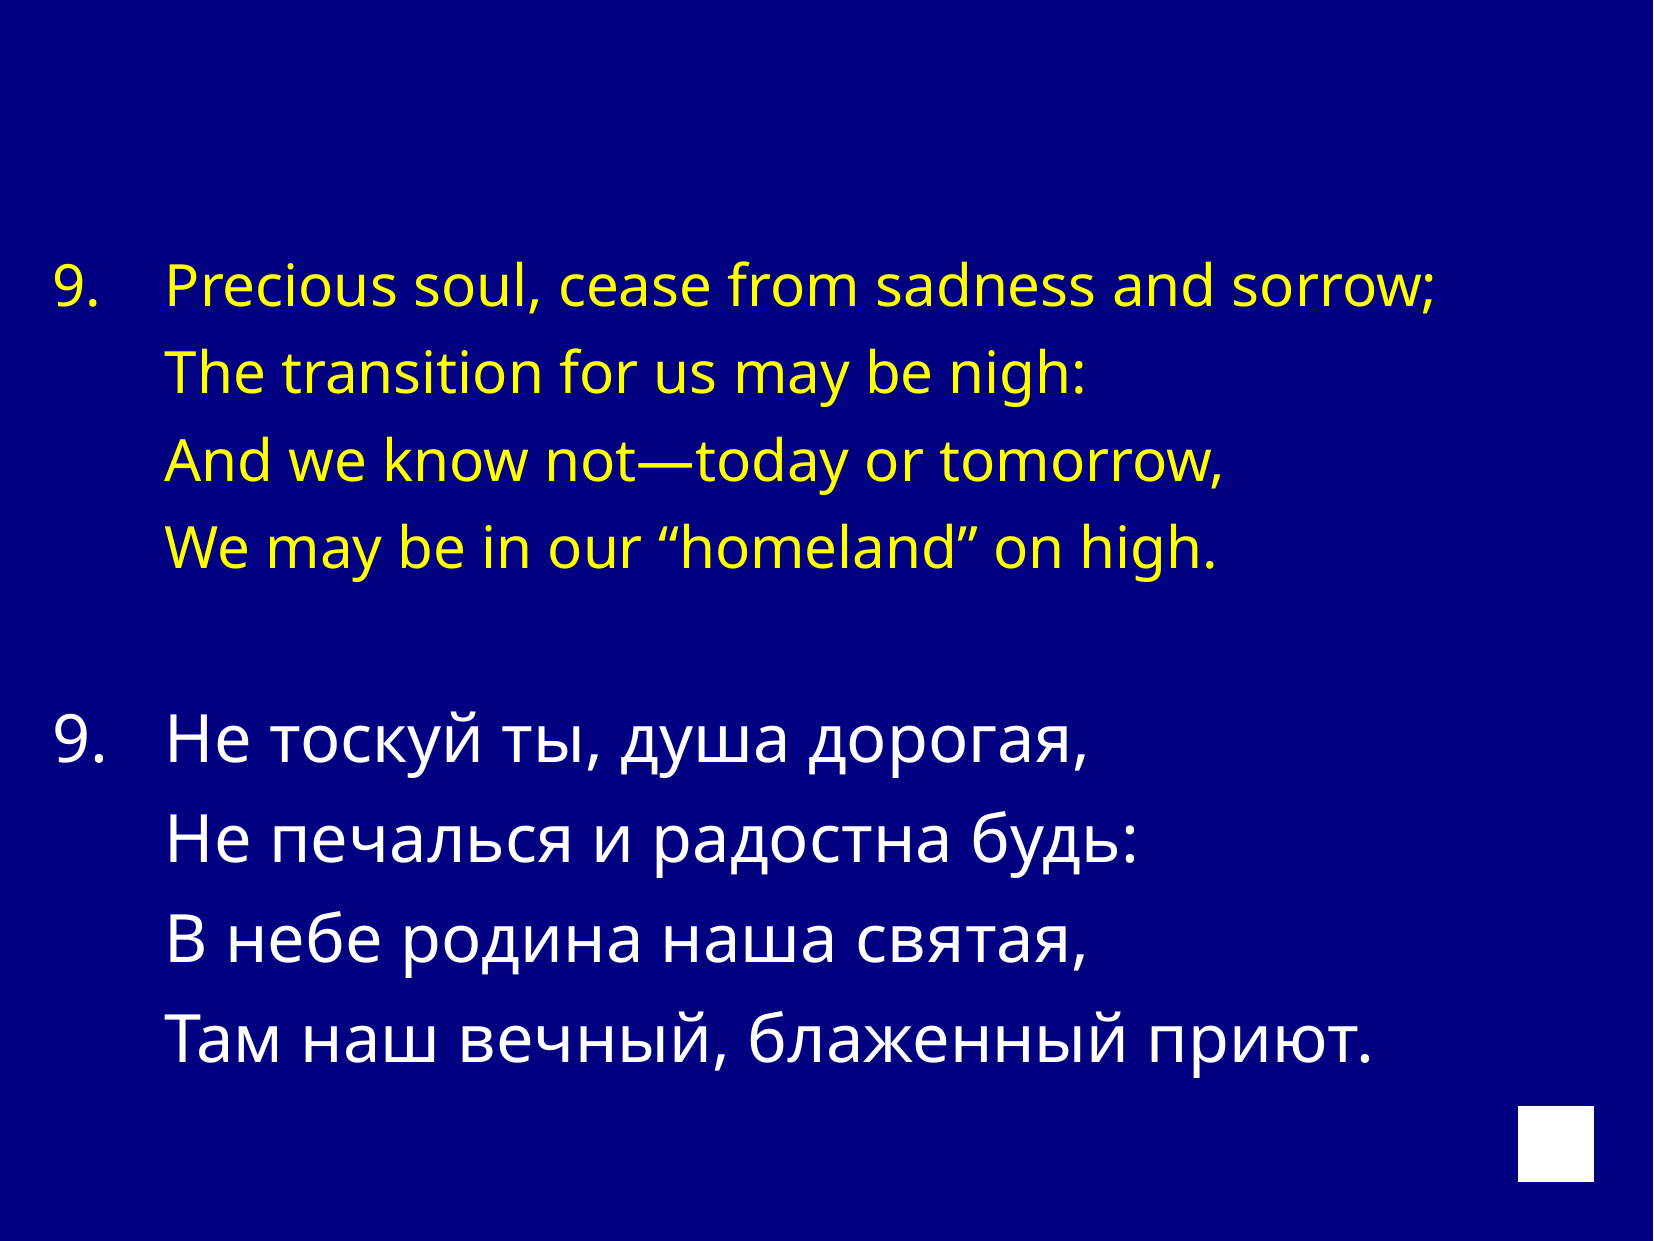

9.	Precious soul, cease from sadness and sorrow;
	The transition for us may be nigh:
	And we know not—today or tomorrow,
	We may be in our “homeland” on high.
9.	Не тоскуй ты, душа дорогая,
	Не печалься и радостна будь:
	В небе родина наша святая,
	Там наш вечный, блаженный приют.